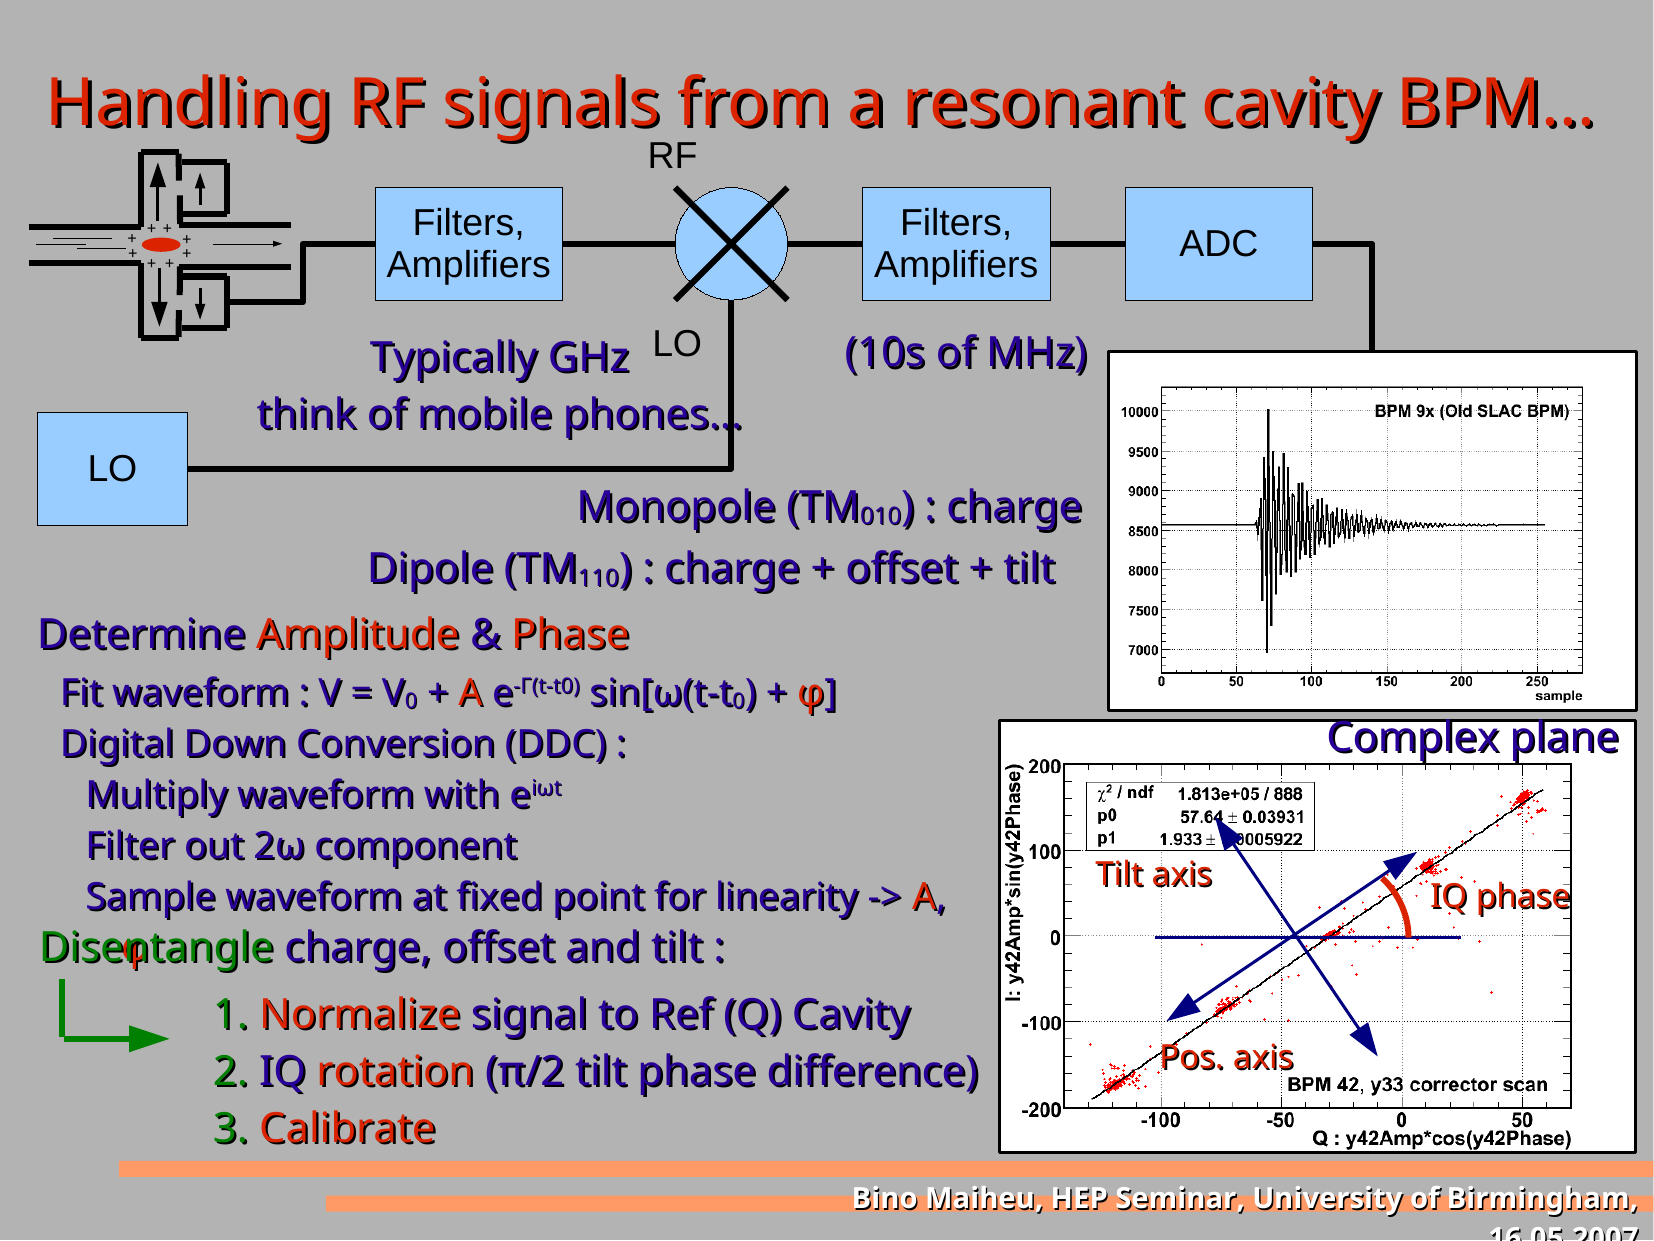

Handling RF signals from a resonant cavity BPM...
RF
Filters,
Amplifiers
Filters,
Amplifiers
ADC
+
+
+
+
+
+
+
+
(10s of MHz)
LO
Typically GHz
think of mobile phones...
LO
Monopole (TM010) : charge
Dipole (TM110) : charge + offset + tilt
Determine Amplitude & Phase
 Fit waveform : V = V0 + A e-Г(t-t0) sin[ω(t-t0) + φ]
 Digital Down Conversion (DDC) :
Multiply waveform with eiωt
Filter out 2ω component
Sample waveform at fixed point for linearity -> A, φ
Complex plane
Tilt axis
IQ phase
Disentangle charge, offset and tilt :
1. Normalize signal to Ref (Q) Cavity
2. IQ rotation (π/2 tilt phase difference)
3. Calibrate
Pos. axis
Bino Maiheu, HEP Seminar, University of Birmingham, 16.05.2007